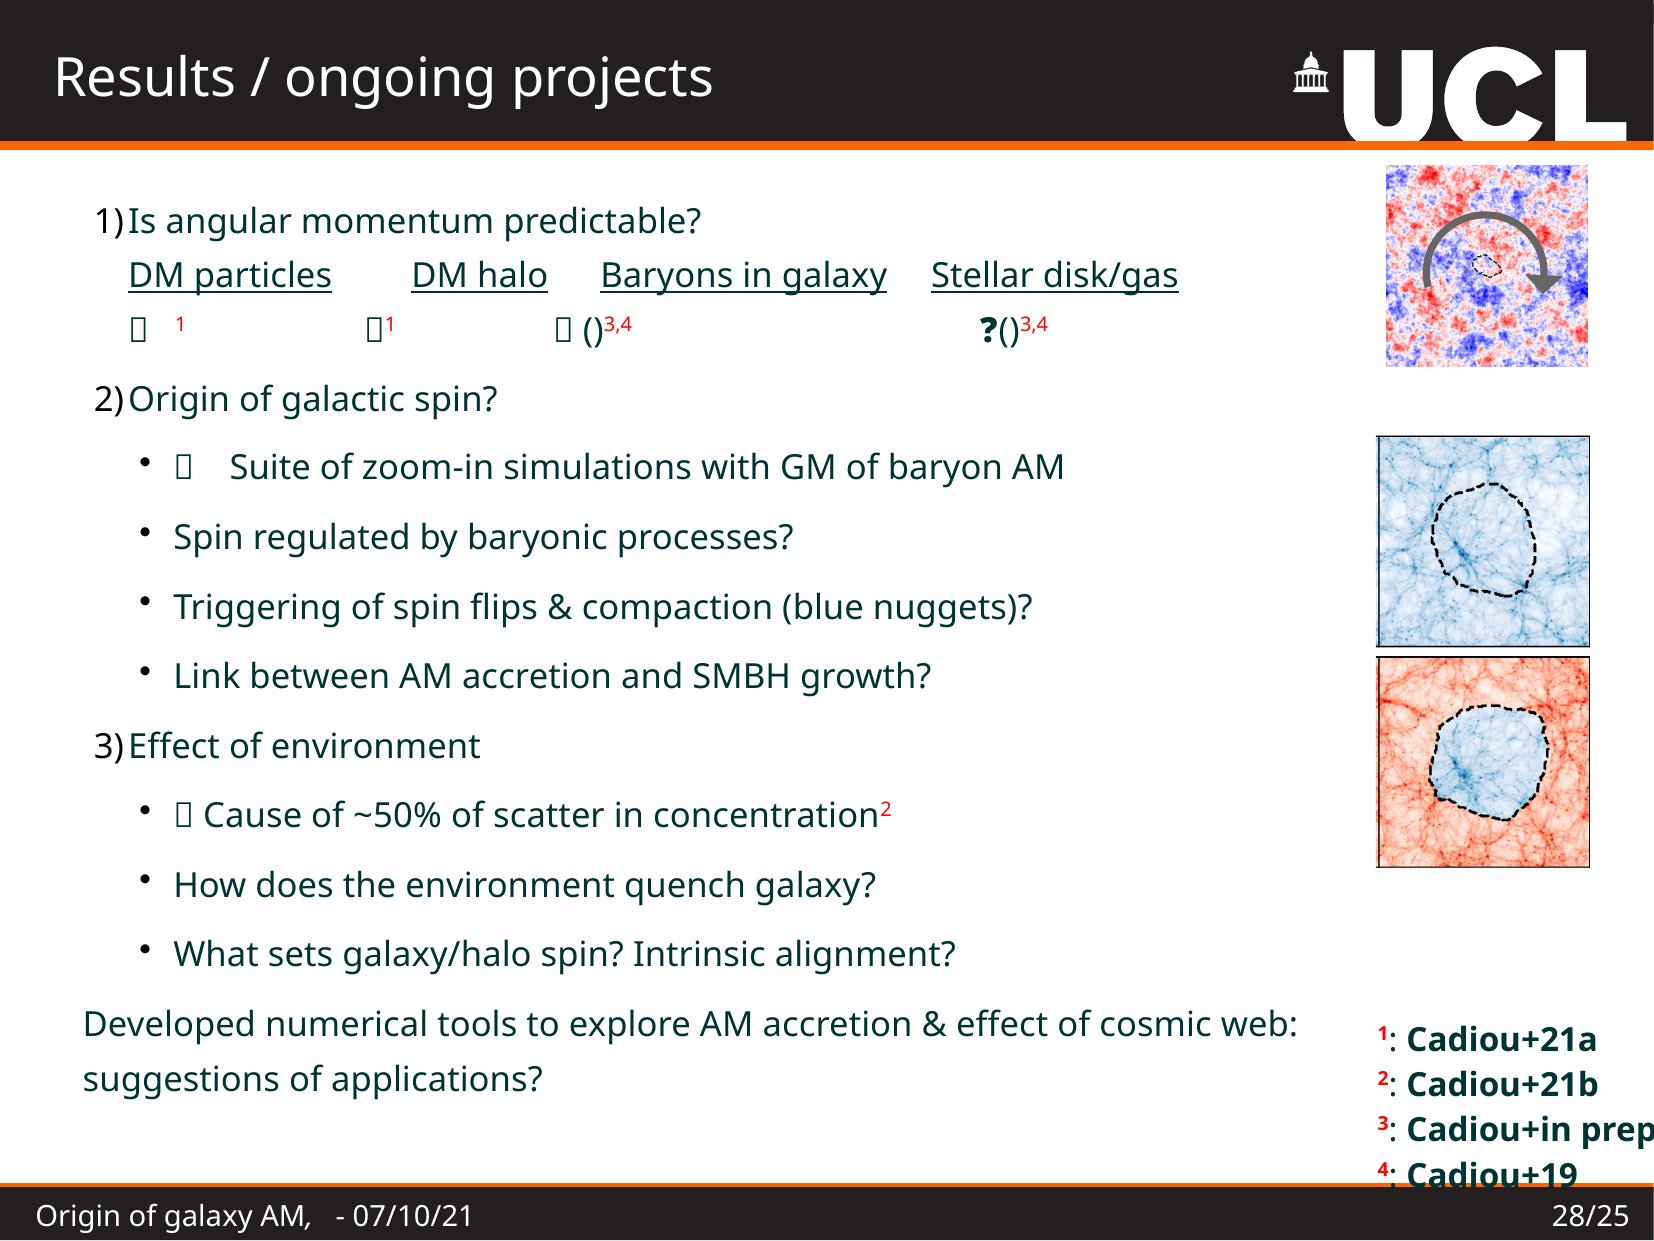

# Results / ongoing projects
Is angular momentum predictable?
DM particles		DM halo		Baryons in galaxy	Stellar disk/gas
✅	1			 	❌1 		 		✅ ()3,4						 	 	❓()3,4
Origin of galactic spin?
✅	 Suite of zoom-in simulations with GM of baryon AM
Spin regulated by baryonic processes?
Triggering of spin flips & compaction (blue nuggets)?
Link between AM accretion and SMBH growth?
Effect of environment
✅ Cause of ~50% of scatter in concentration2
How does the environment quench galaxy?
What sets galaxy/halo spin? Intrinsic alignment?
Developed numerical tools to explore AM accretion & effect of cosmic web:
suggestions of applications?
1: Cadiou+21a
2: Cadiou+21b
3: Cadiou+in prep
4: Cadiou+19
03 September 2021
28